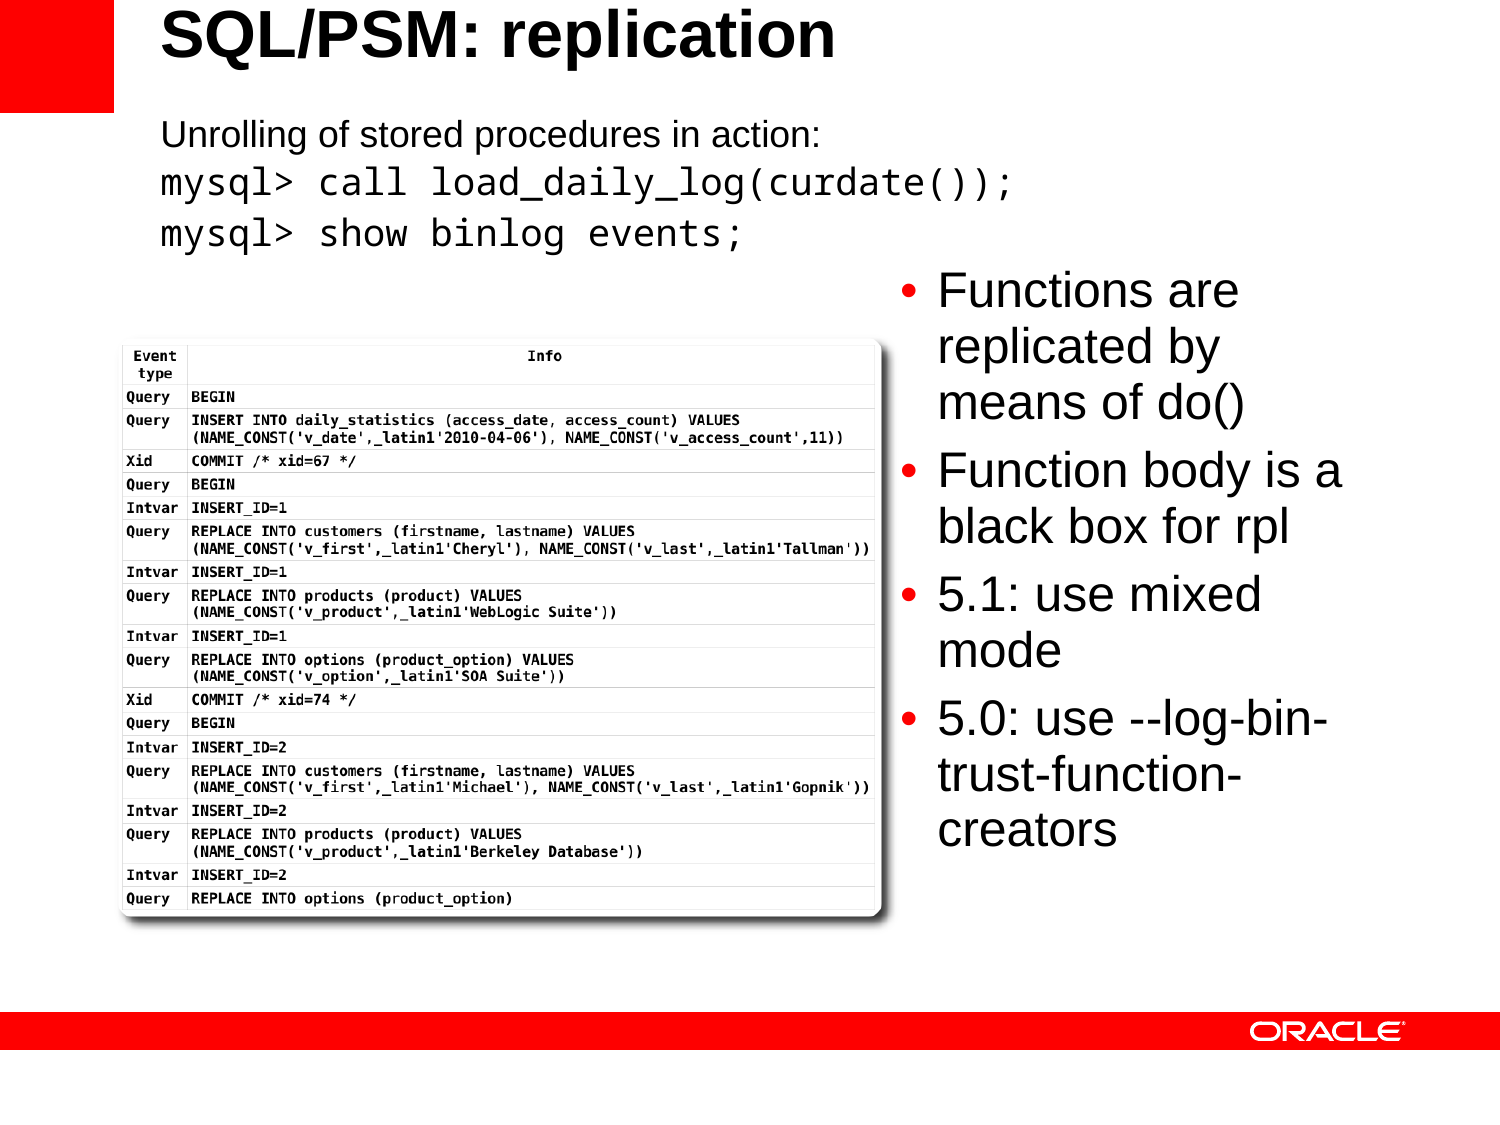

# SQL/PSM: replication Unrolling of stored procedures in action: mysql> call load_daily_log(curdate()); mysql> show binlog events;
Functions are replicated by means of do()
Function body is a black box for rpl
5.1: use mixed mode
5.0: use --log-bin-trust-function-creators